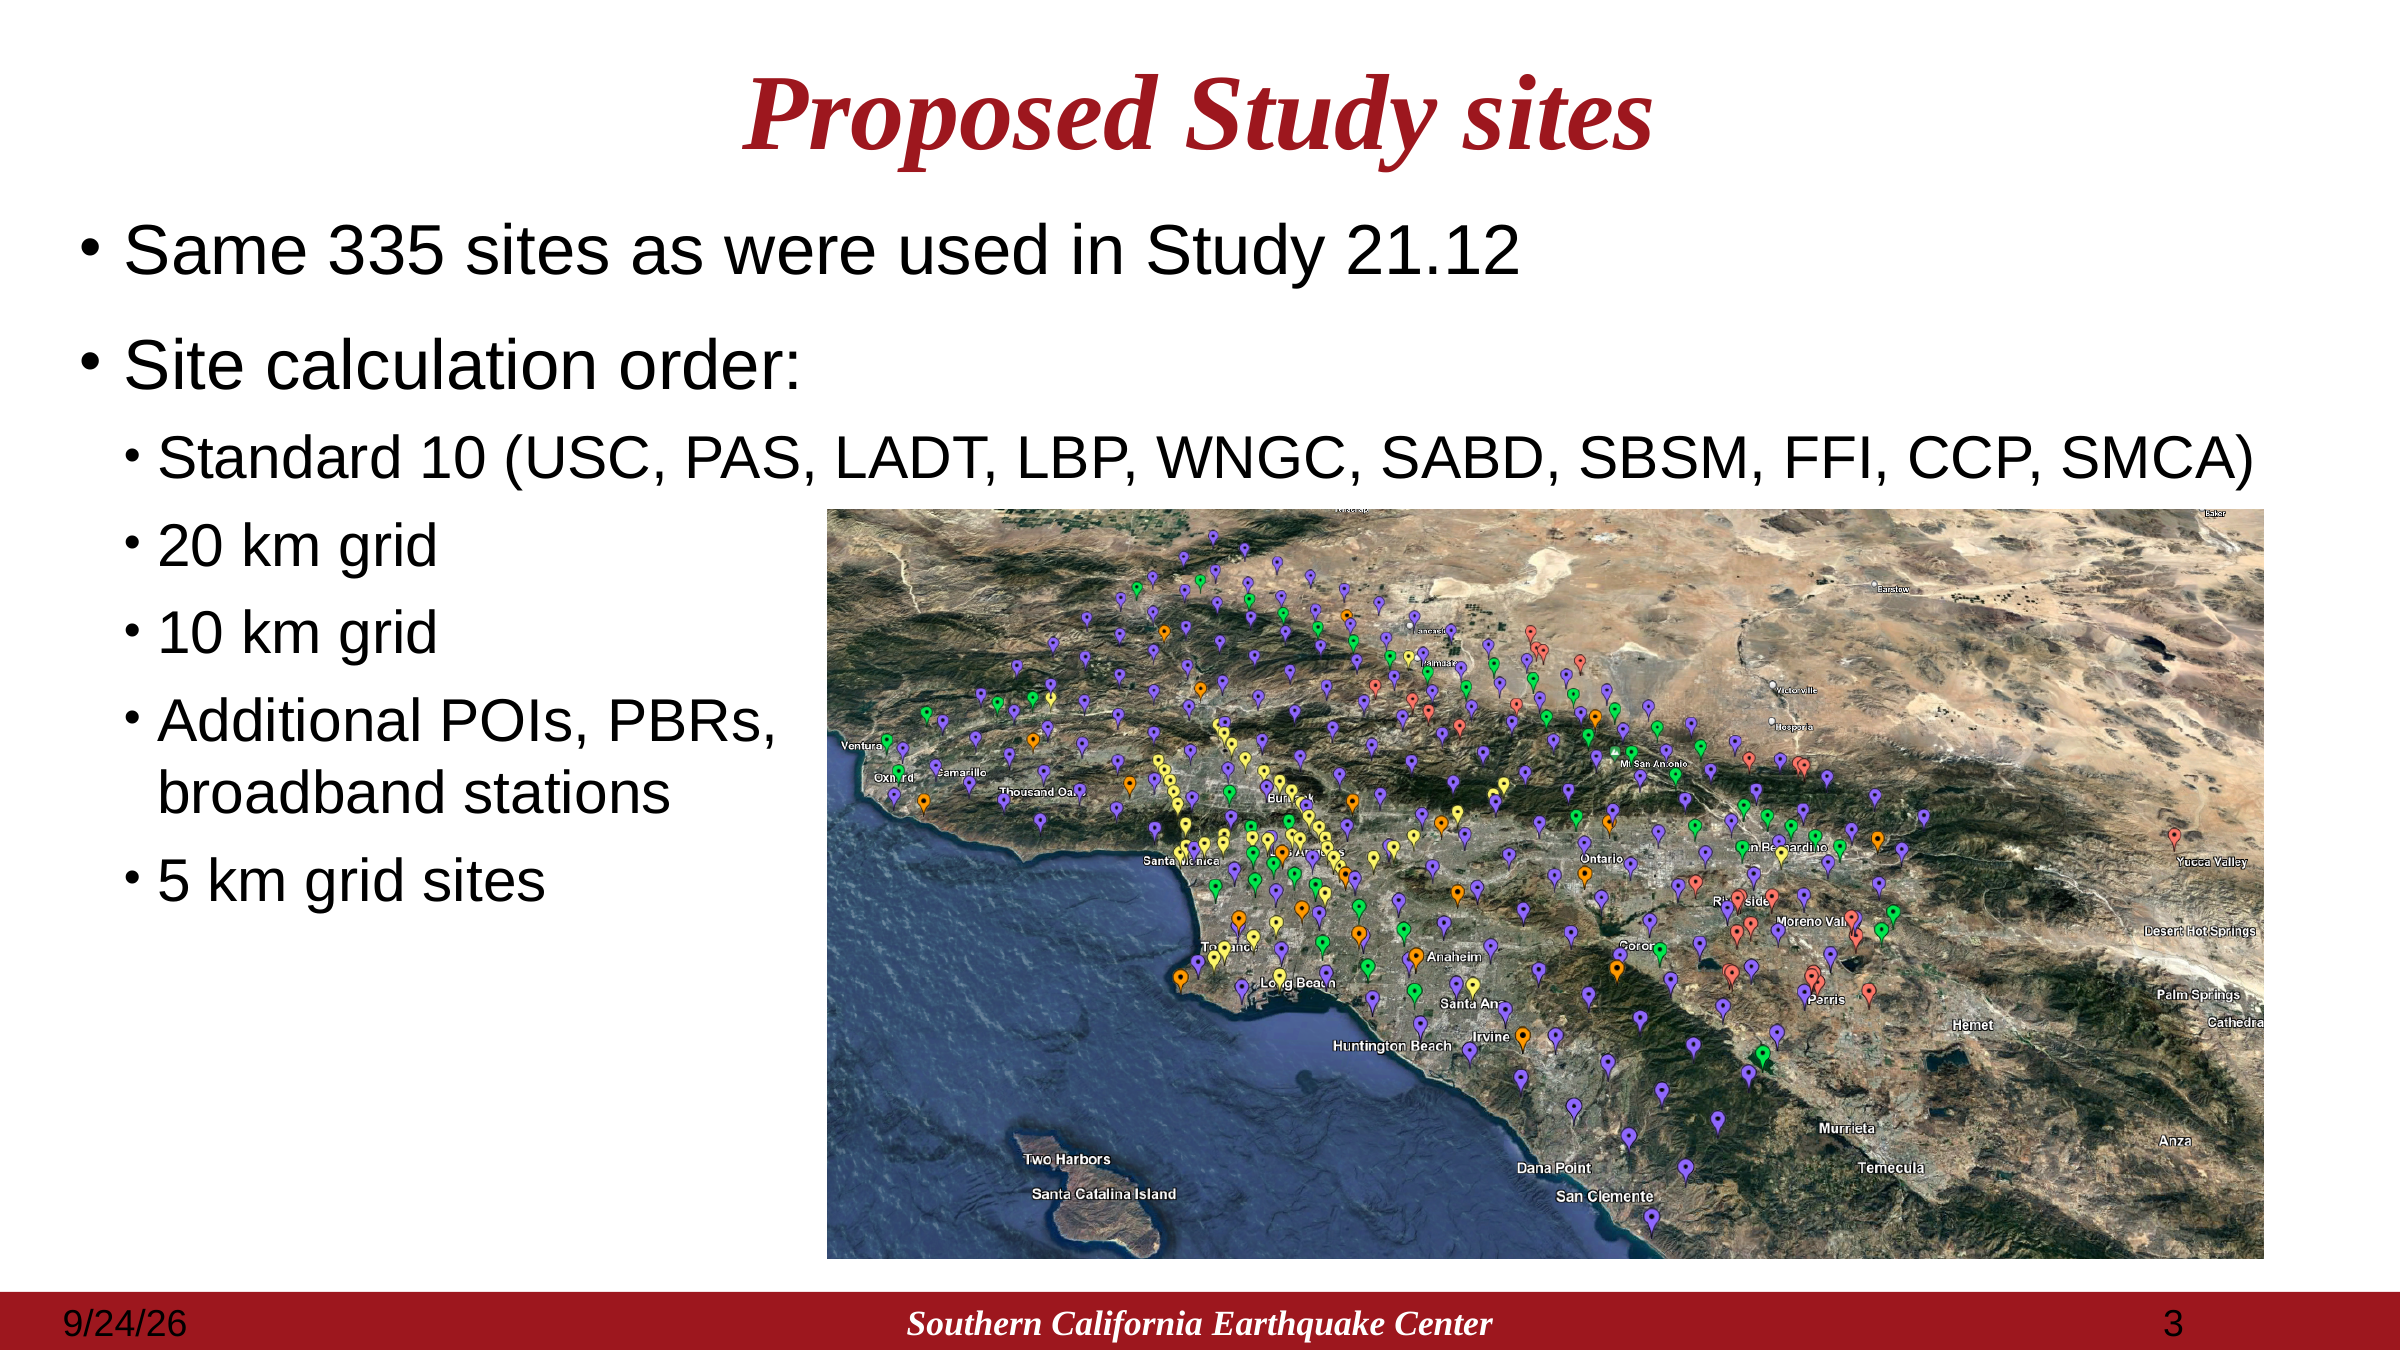

Proposed Study sites
Same 335 sites as were used in Study 21.12
Site calculation order:
Standard 10 (USC, PAS, LADT, LBP, WNGC, SABD, SBSM, FFI, CCP, SMCA)
20 km grid
10 km grid
Additional POIs, PBRs,
broadband stations
5 km grid sites
Southern California Earthquake Center
3